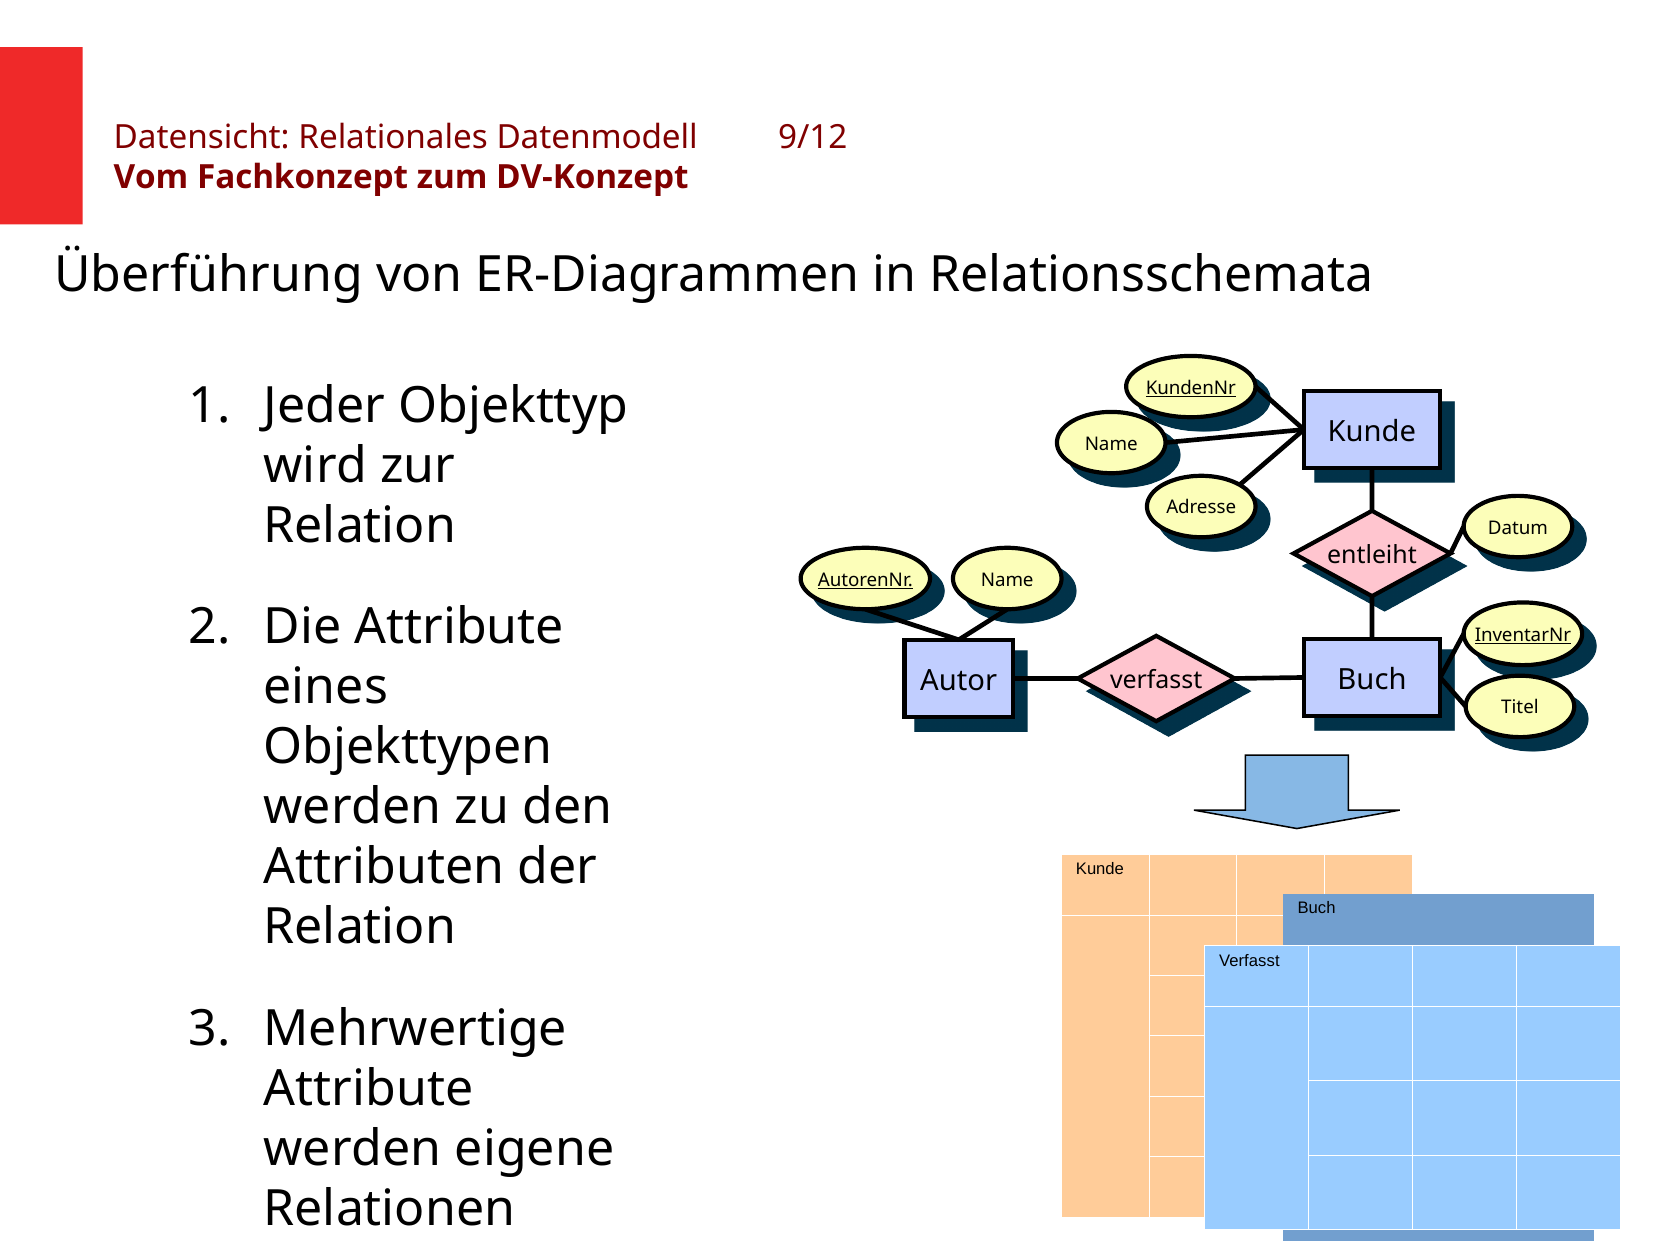

# Datensicht: Relationales Datenmodell 	9/12 Vom Fachkonzept zum DV-Konzept
Überführung von ER-Diagrammen in Relationsschemata
KundenNr
Kunde
Name
Adresse
Datum
entleiht
AutorenNr.
Name
InventarNr
verfasst
Buch
Autor
Titel
Jeder Objekttyp wird zur Relation
Die Attribute eines Objekttypen werden zu den Attributen der Relation
Mehrwertige Attribute werden eigene Relationen
| Kunde | | | |
| --- | --- | --- | --- |
| | | | |
| | | | |
| | | | |
| | | | |
| | | | |
| Buch | | | |
| --- | --- | --- | --- |
| | | | |
| | | | |
| | | | |
| | | | |
| Verfasst | | | |
| --- | --- | --- | --- |
| | | | |
| | | | |
| | | | |
37